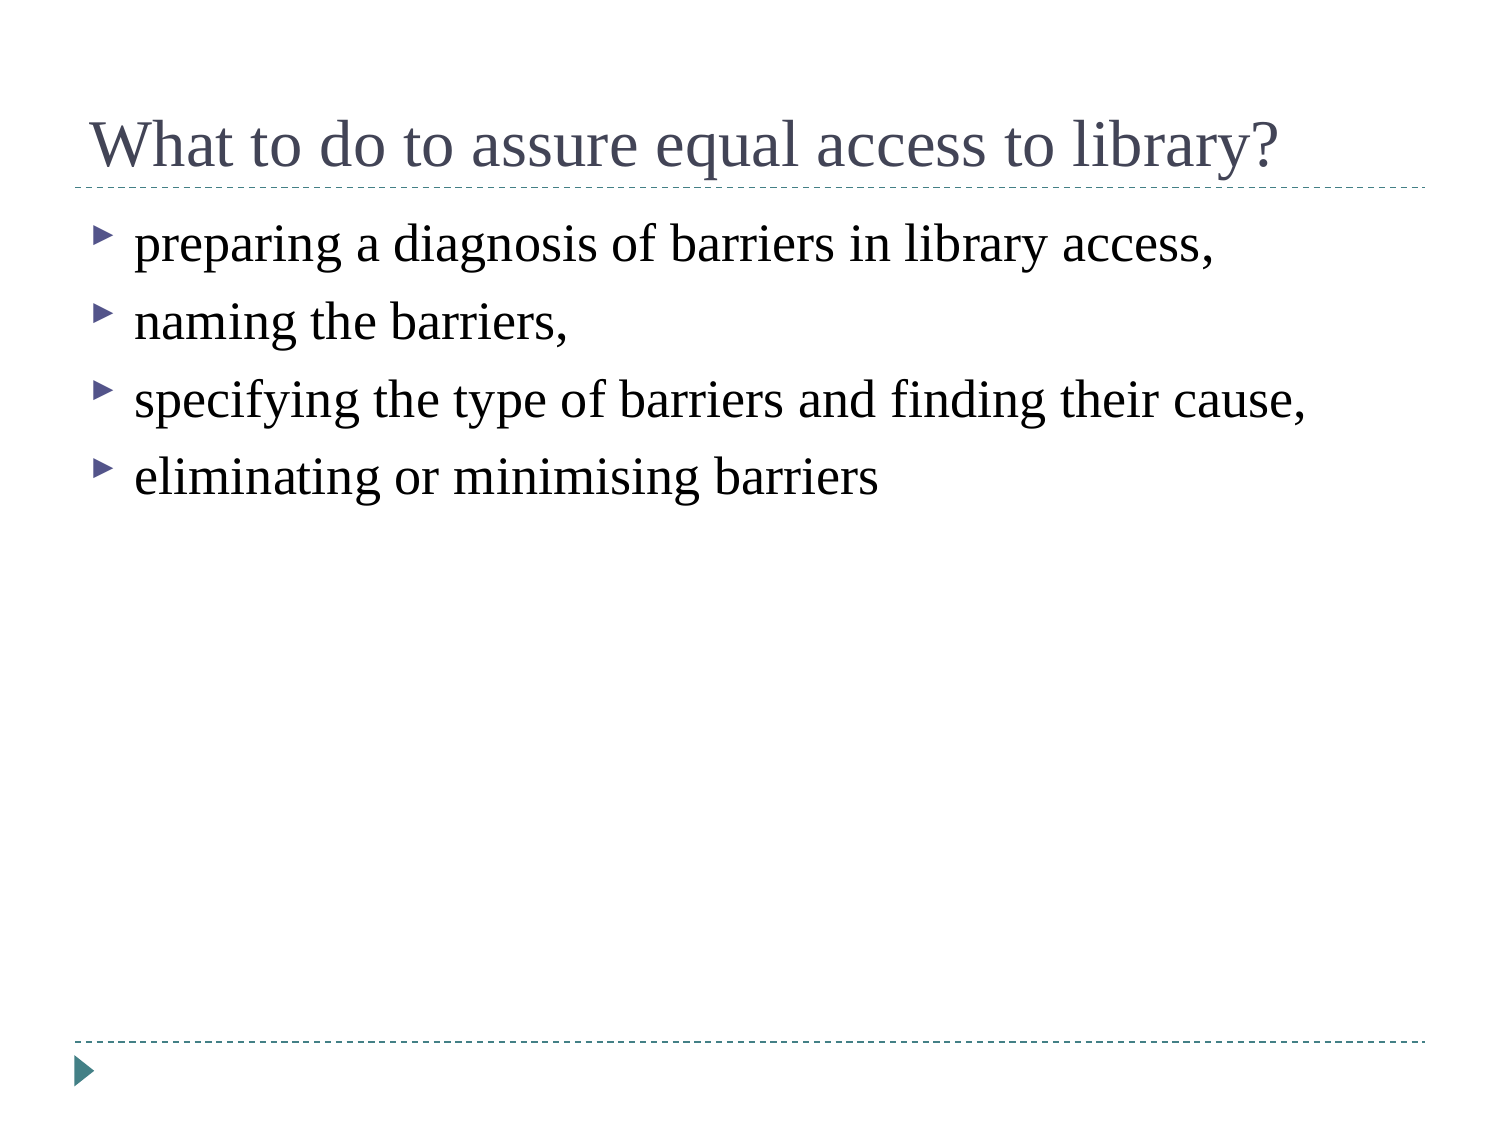

# What to do to assure equal access to library?
preparing a diagnosis of barriers in library access,
naming the barriers,
specifying the type of barriers and finding their cause,
eliminating or minimising barriers